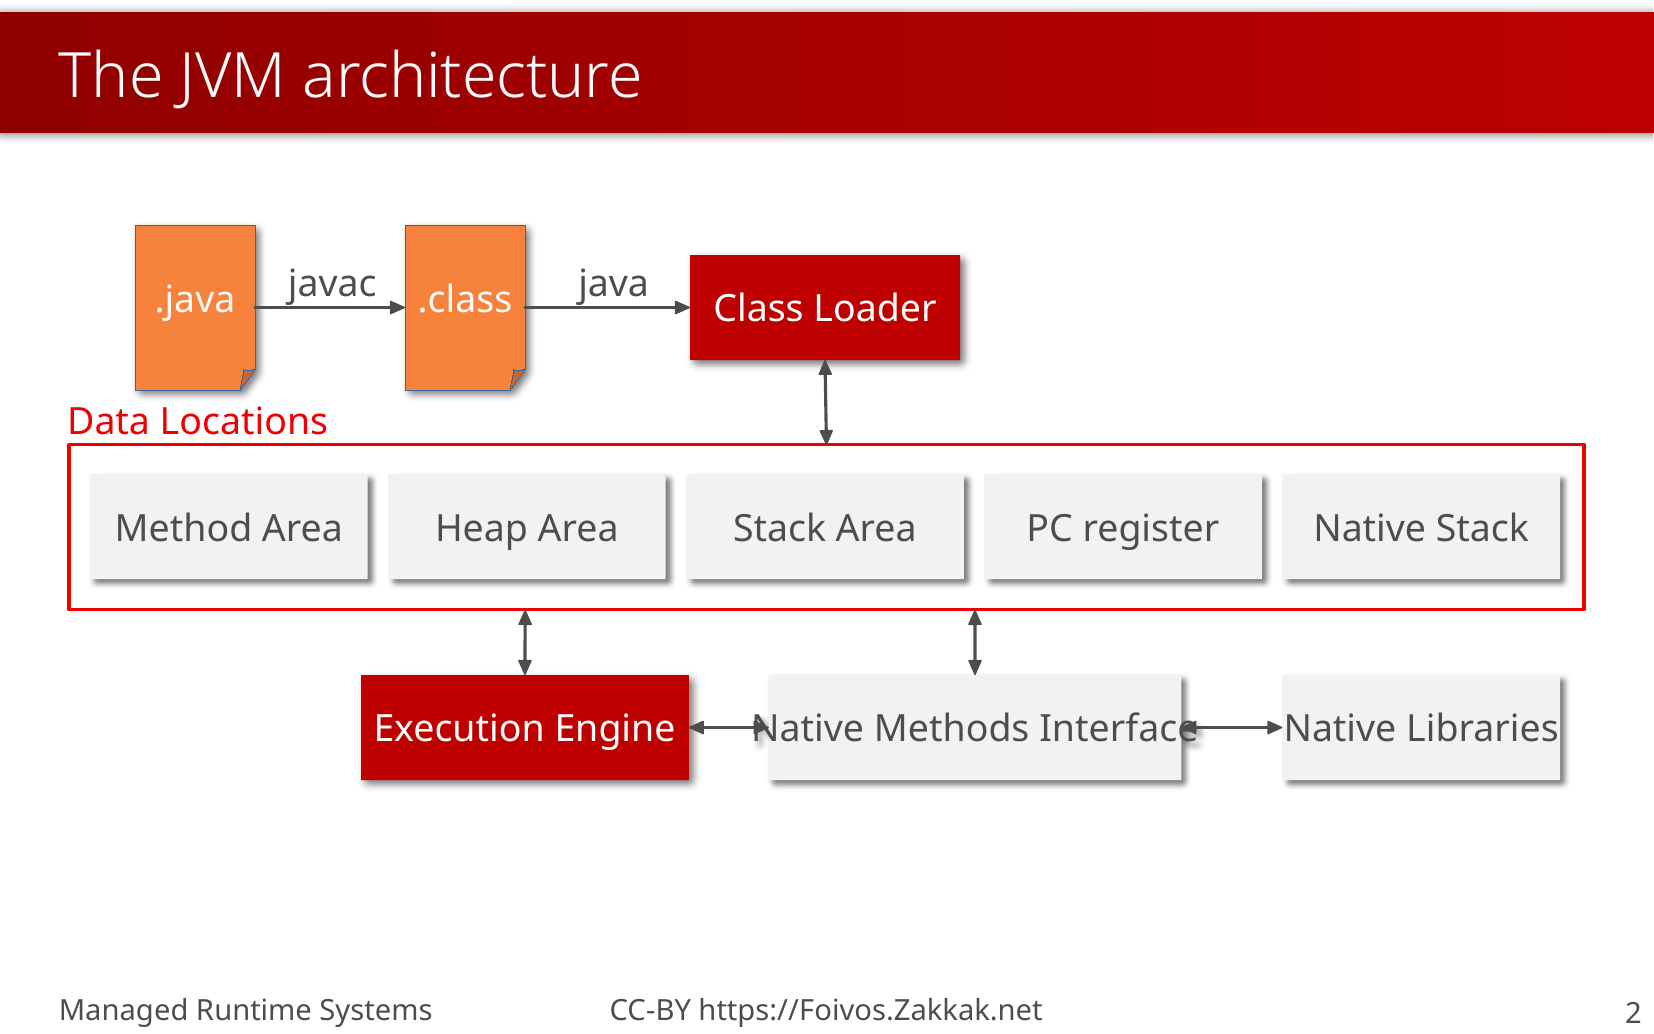

# The JVM architecture
.java
.class
javac
java
Class Loader
Data Locations
Method Area
Heap Area
Stack Area
PC register
Native Stack
Execution Engine
Native Methods Interface
Native Libraries
Managed Runtime Systems
CC-BY https://Foivos.Zakkak.net
2